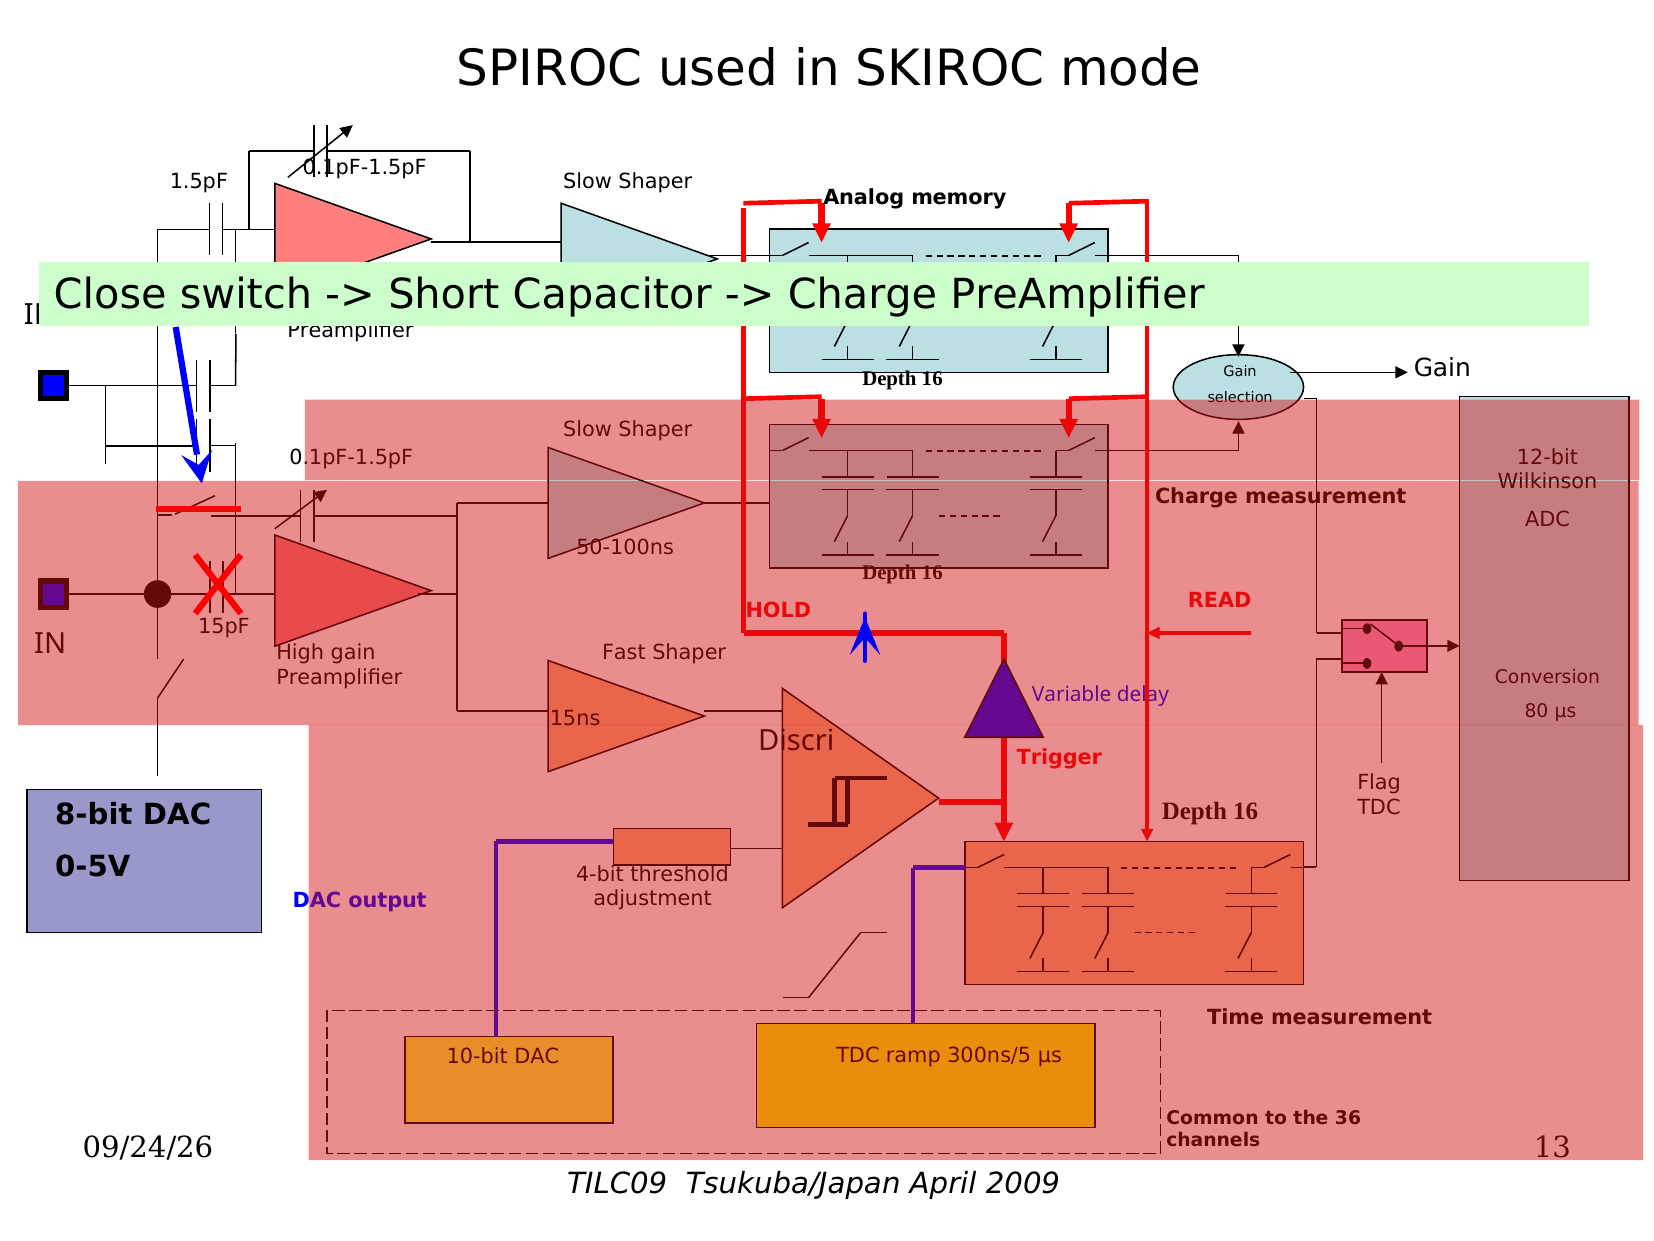

# SPIROC used in SKIROC mode
0.1pF-1.5pF
Slow Shaper
1.5pF
Analog memory
Close switch
Close switch -> Short Capacitor
Close switch -> Short Capacitor -> Charge PreAmplifier
IN test
Low gain Preamplifier
50 -100ns
Gain
Gain
selection
Depth 16
Slow Shaper
0.1pF-1.5pF
12-bit Wilkinson
ADC
Charge measurement
50-100ns
Depth 16
READ
HOLD
15pF
IN
High gain Preamplifier
Fast Shaper
Conversion
 80 µs
Variable delay
15ns
Discri
Trigger
Flag TDC
8-bit DAC
0-5V
Depth 16
4-bit threshold adjustment
DAC output
Time measurement
TDC ramp 300ns/5 µs
10-bit DAC
Common to the 36 channels
13